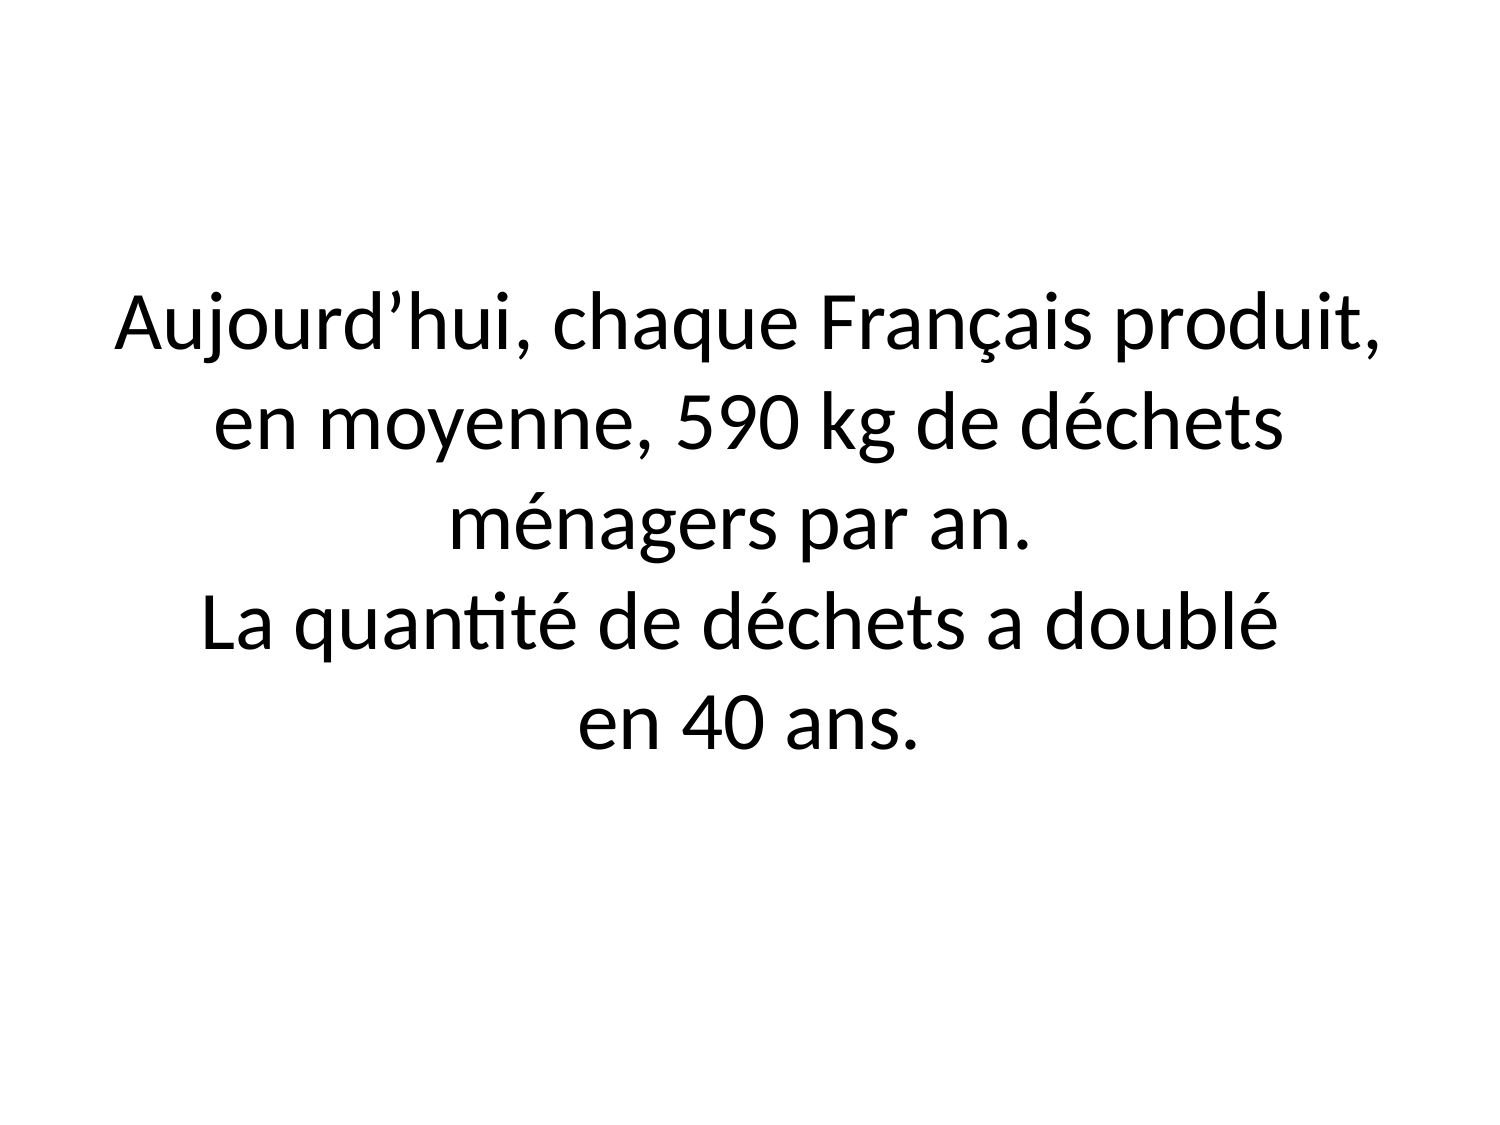

Aujourd’hui, chaque Français produit, en moyenne, 590 kg de déchets ménagers par an.
La quantité de déchets a doublé
en 40 ans.